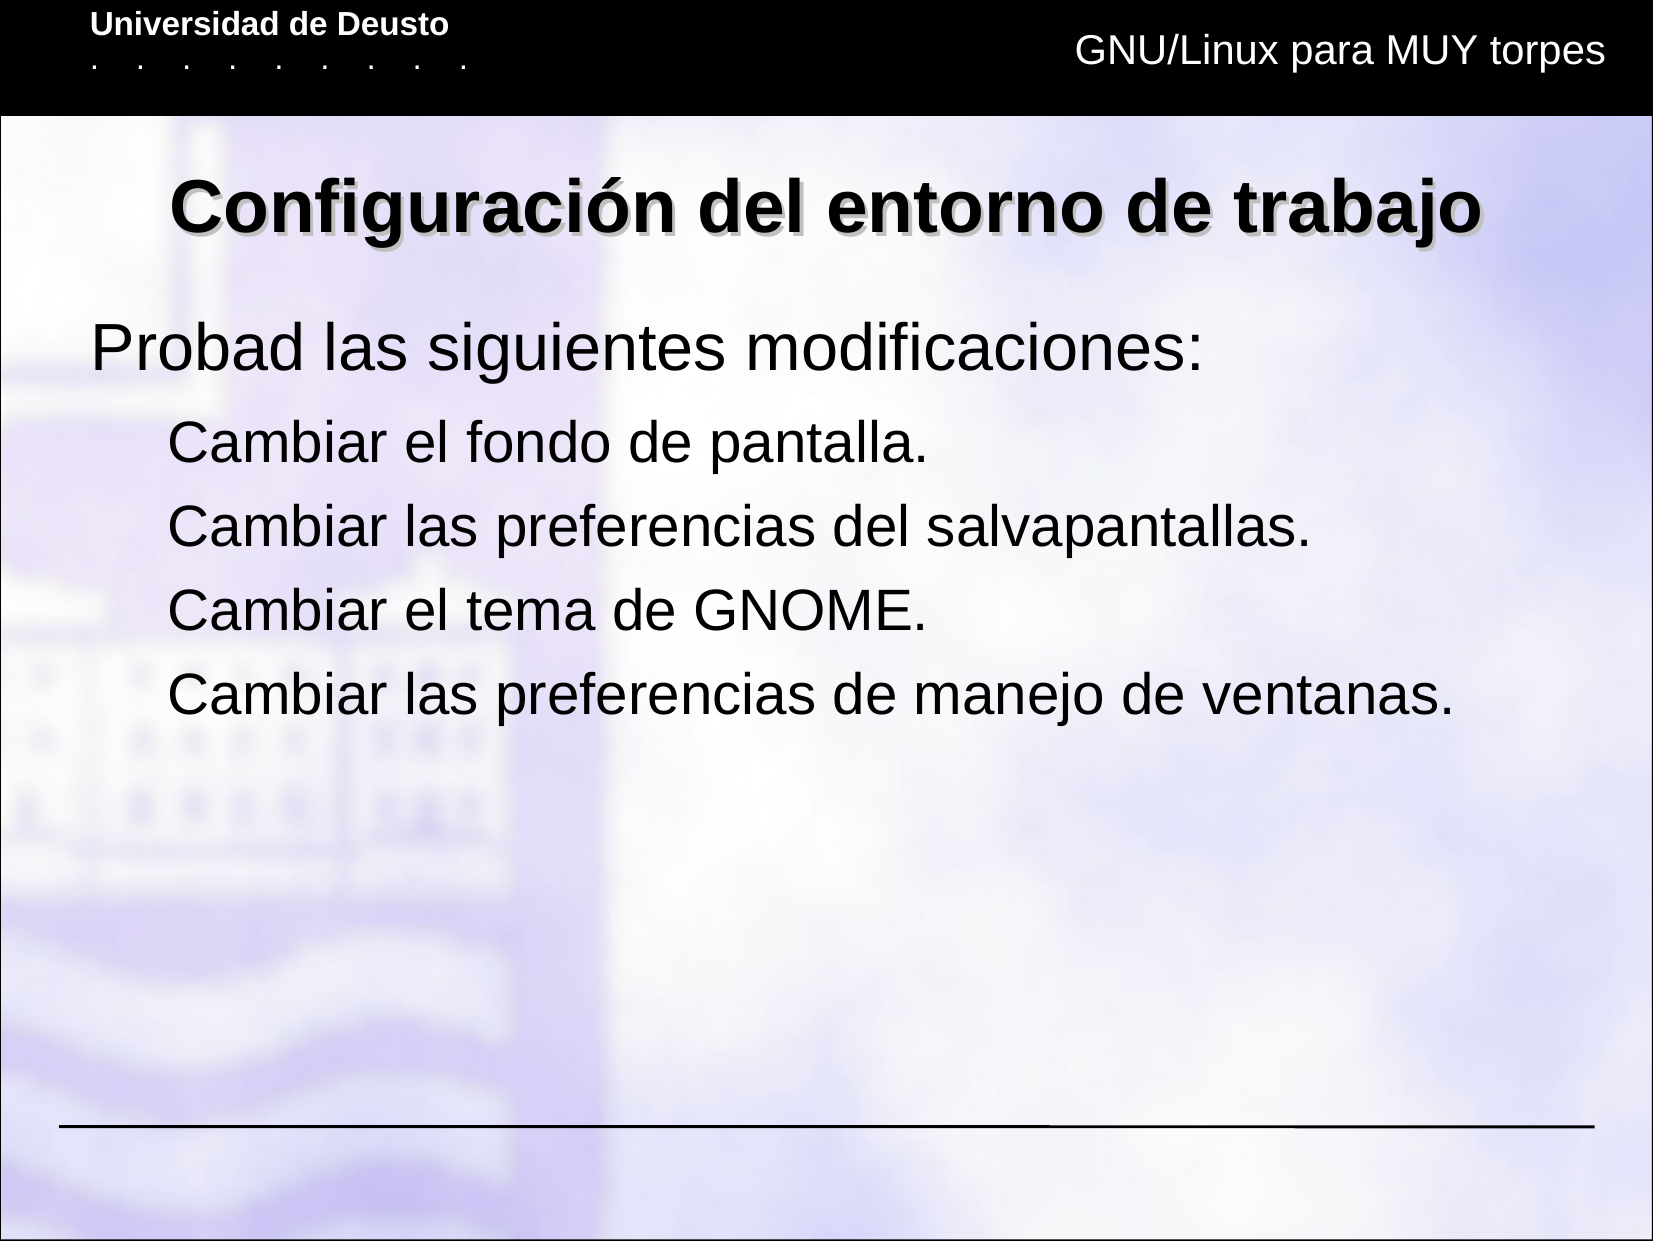

# Configuración del entorno de trabajo
Probad las siguientes modificaciones:
Cambiar el fondo de pantalla.
Cambiar las preferencias del salvapantallas.
Cambiar el tema de GNOME.
Cambiar las preferencias de manejo de ventanas.